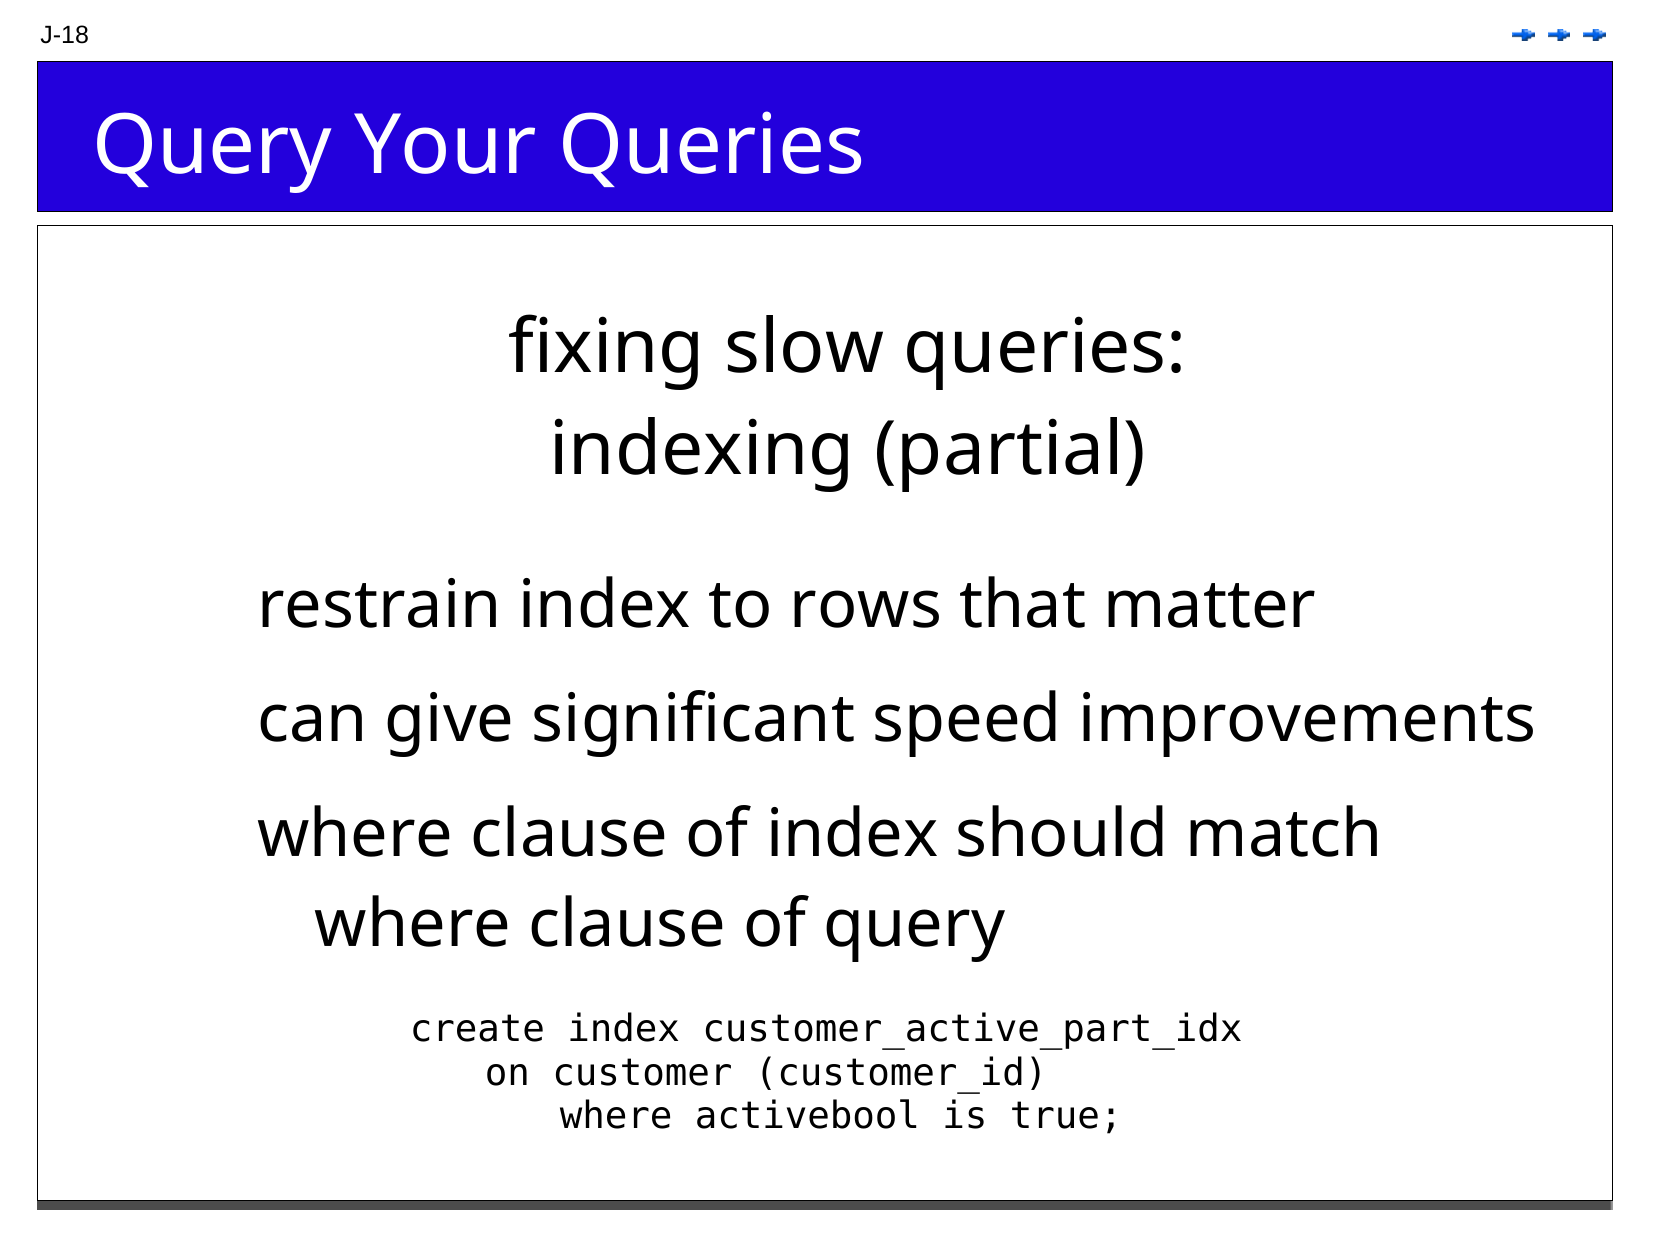

J-18
Query Your Queries
fixing slow queries:
indexing (partial)
 restrain index to rows that matter
 can give significant speed improvements
 where clause of index should match
	where clause of query
create index customer_active_part_idx
	on customer (customer_id)
		where activebool is true;